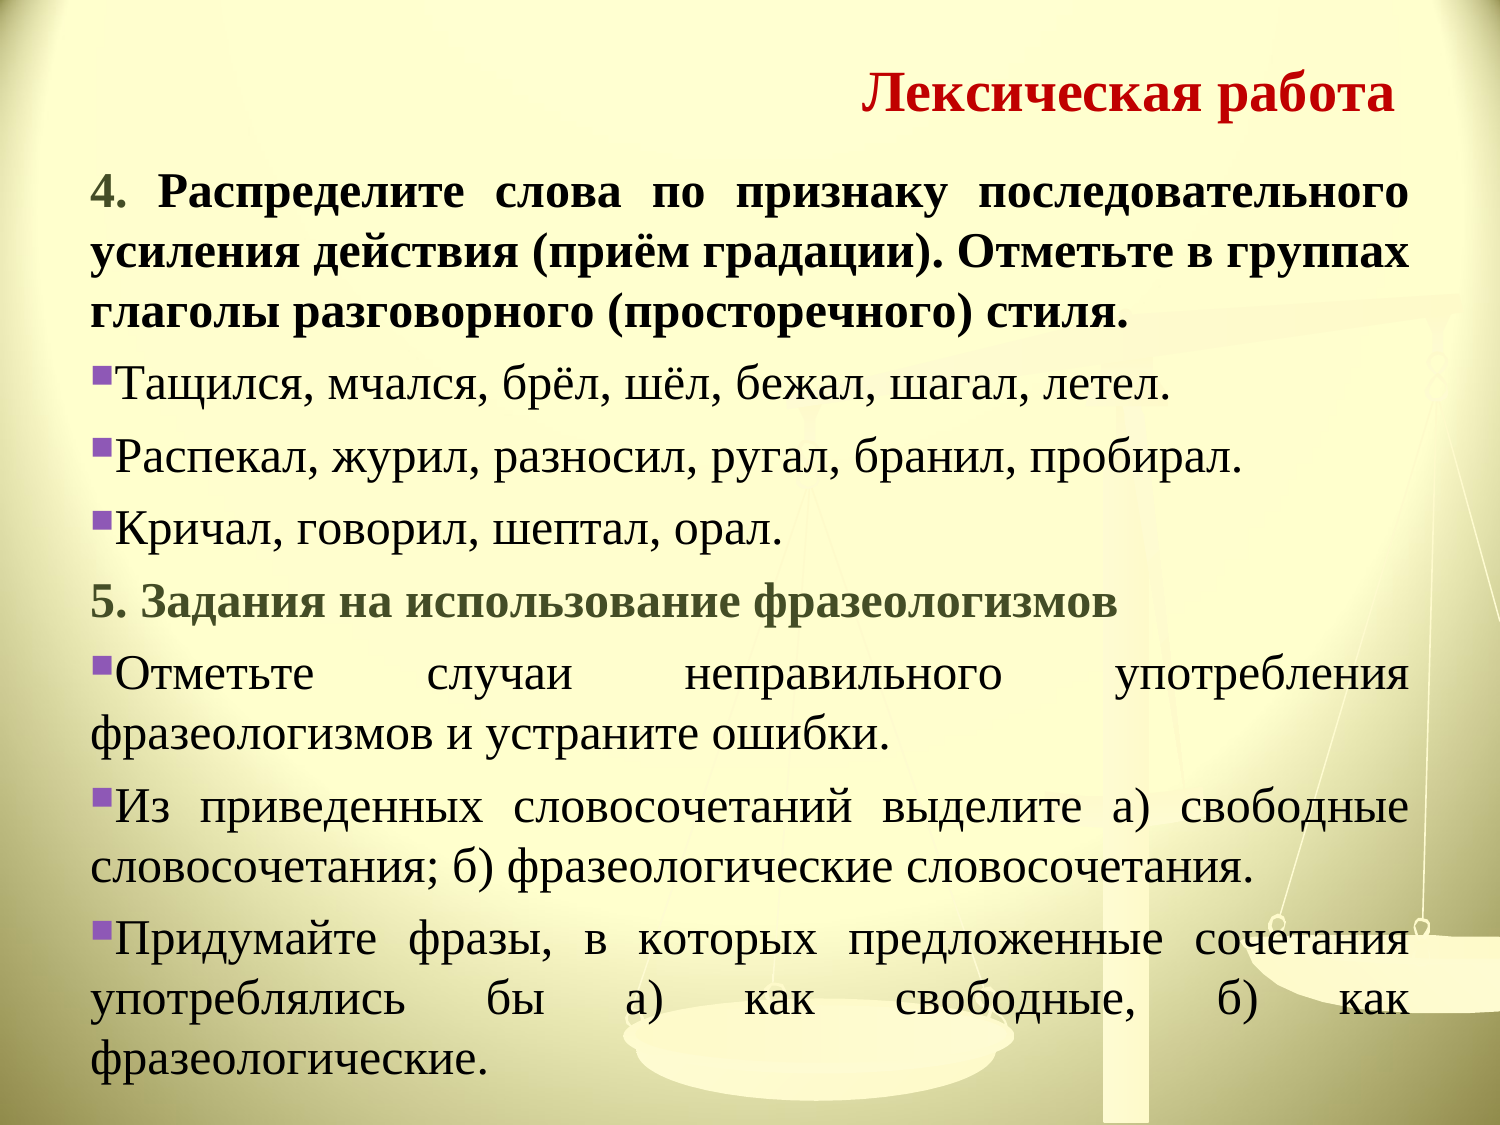

# Лексическая работа
4. Распределите слова по признаку последовательного усиления действия (приём градации). Отметьте в группах глаголы разговорного (просторечного) стиля.
Тащился, мчался, брёл, шёл, бежал, шагал, летел.
Распекал, журил, разносил, ругал, бранил, пробирал.
Кричал, говорил, шептал, орал.
5. Задания на использование фразеологизмов
Отметьте случаи неправильного употребления фразеологизмов и устраните ошибки.
Из приведенных словосочетаний выделите а) свободные словосочетания; б) фразеологические словосочетания.
Придумайте фразы, в которых предложенные сочетания употреблялись бы а) как свободные, б) как фразеологические.